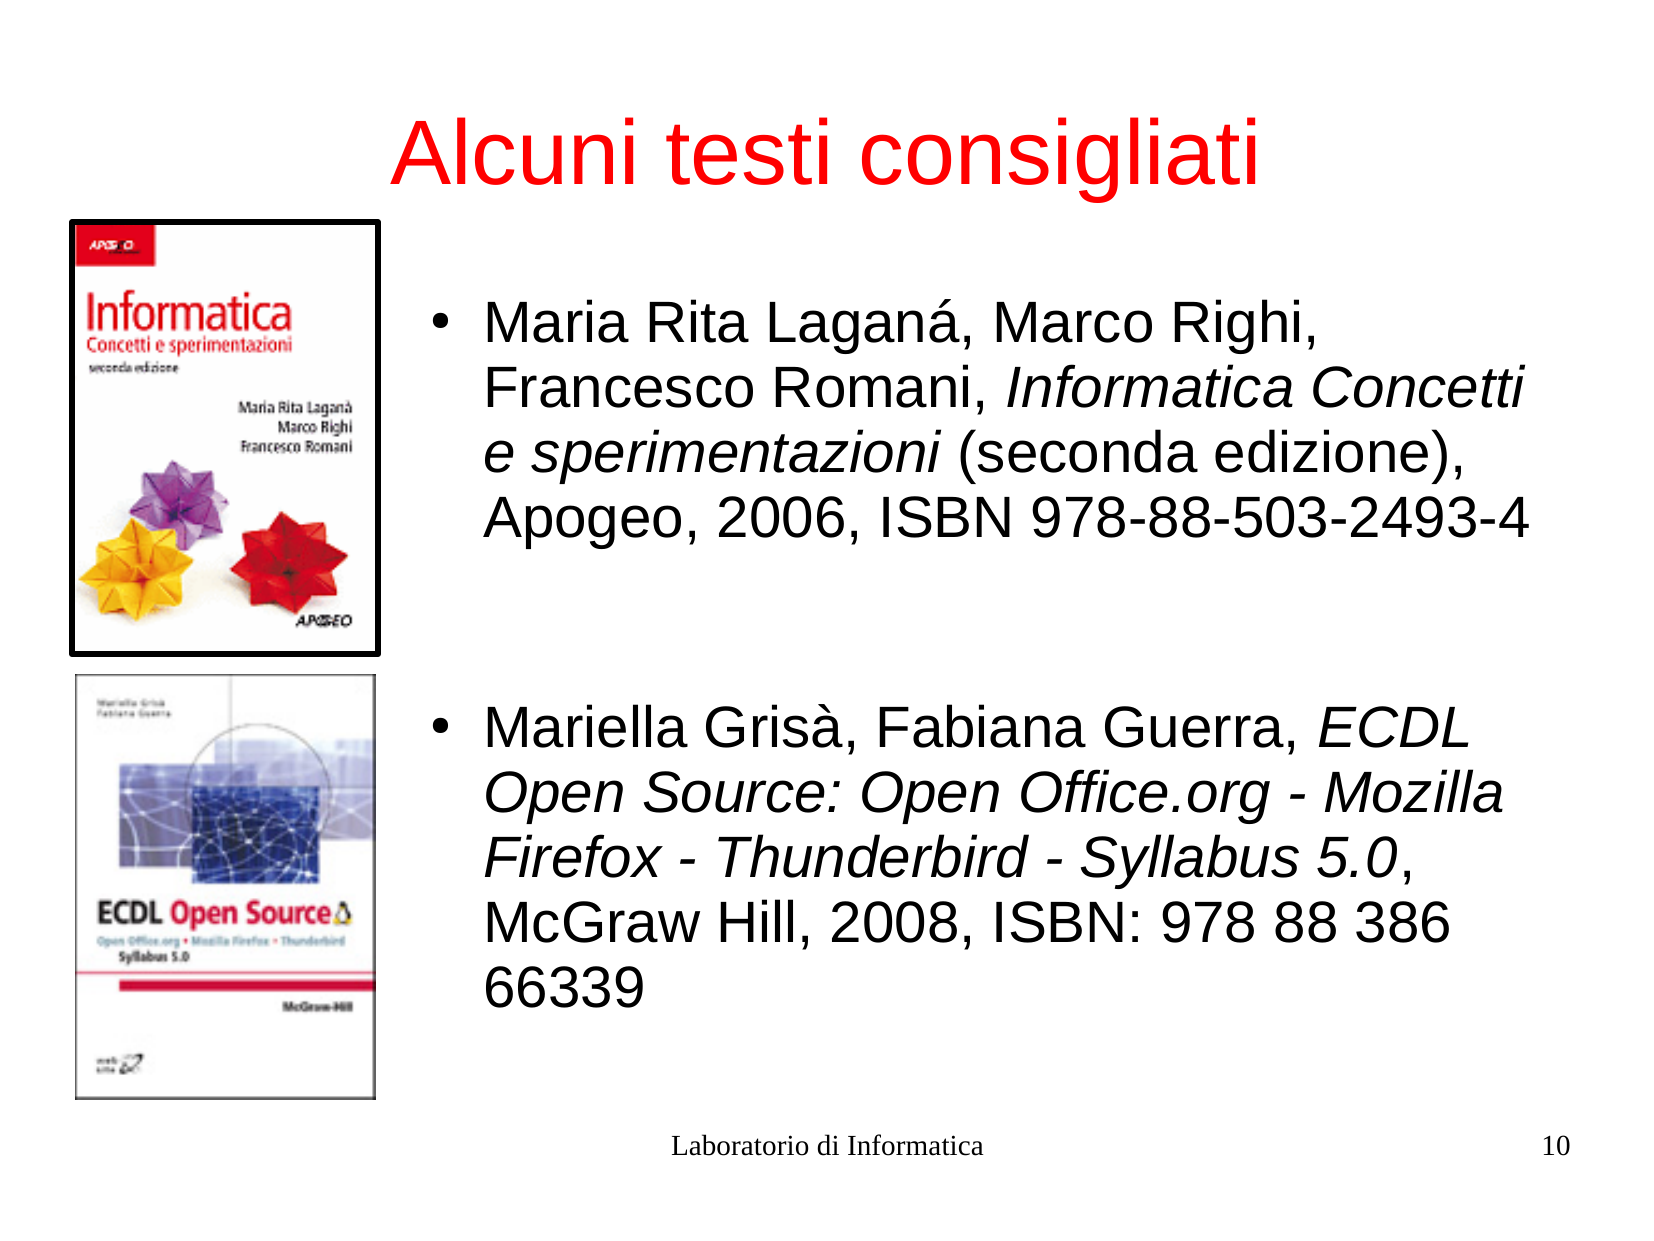

# Alcuni testi consigliati
Maria Rita Laganá, Marco Righi, Francesco Romani, Informatica Concetti e sperimentazioni (seconda edizione), Apogeo, 2006, ISBN 978-88-503-2493-4
Mariella Grisà, Fabiana Guerra, ECDL Open Source: Open Office.org - Mozilla Firefox - Thunderbird - Syllabus 5.0, McGraw Hill, 2008, ISBN: 978 88 386 66339
Laboratorio di Informatica
10